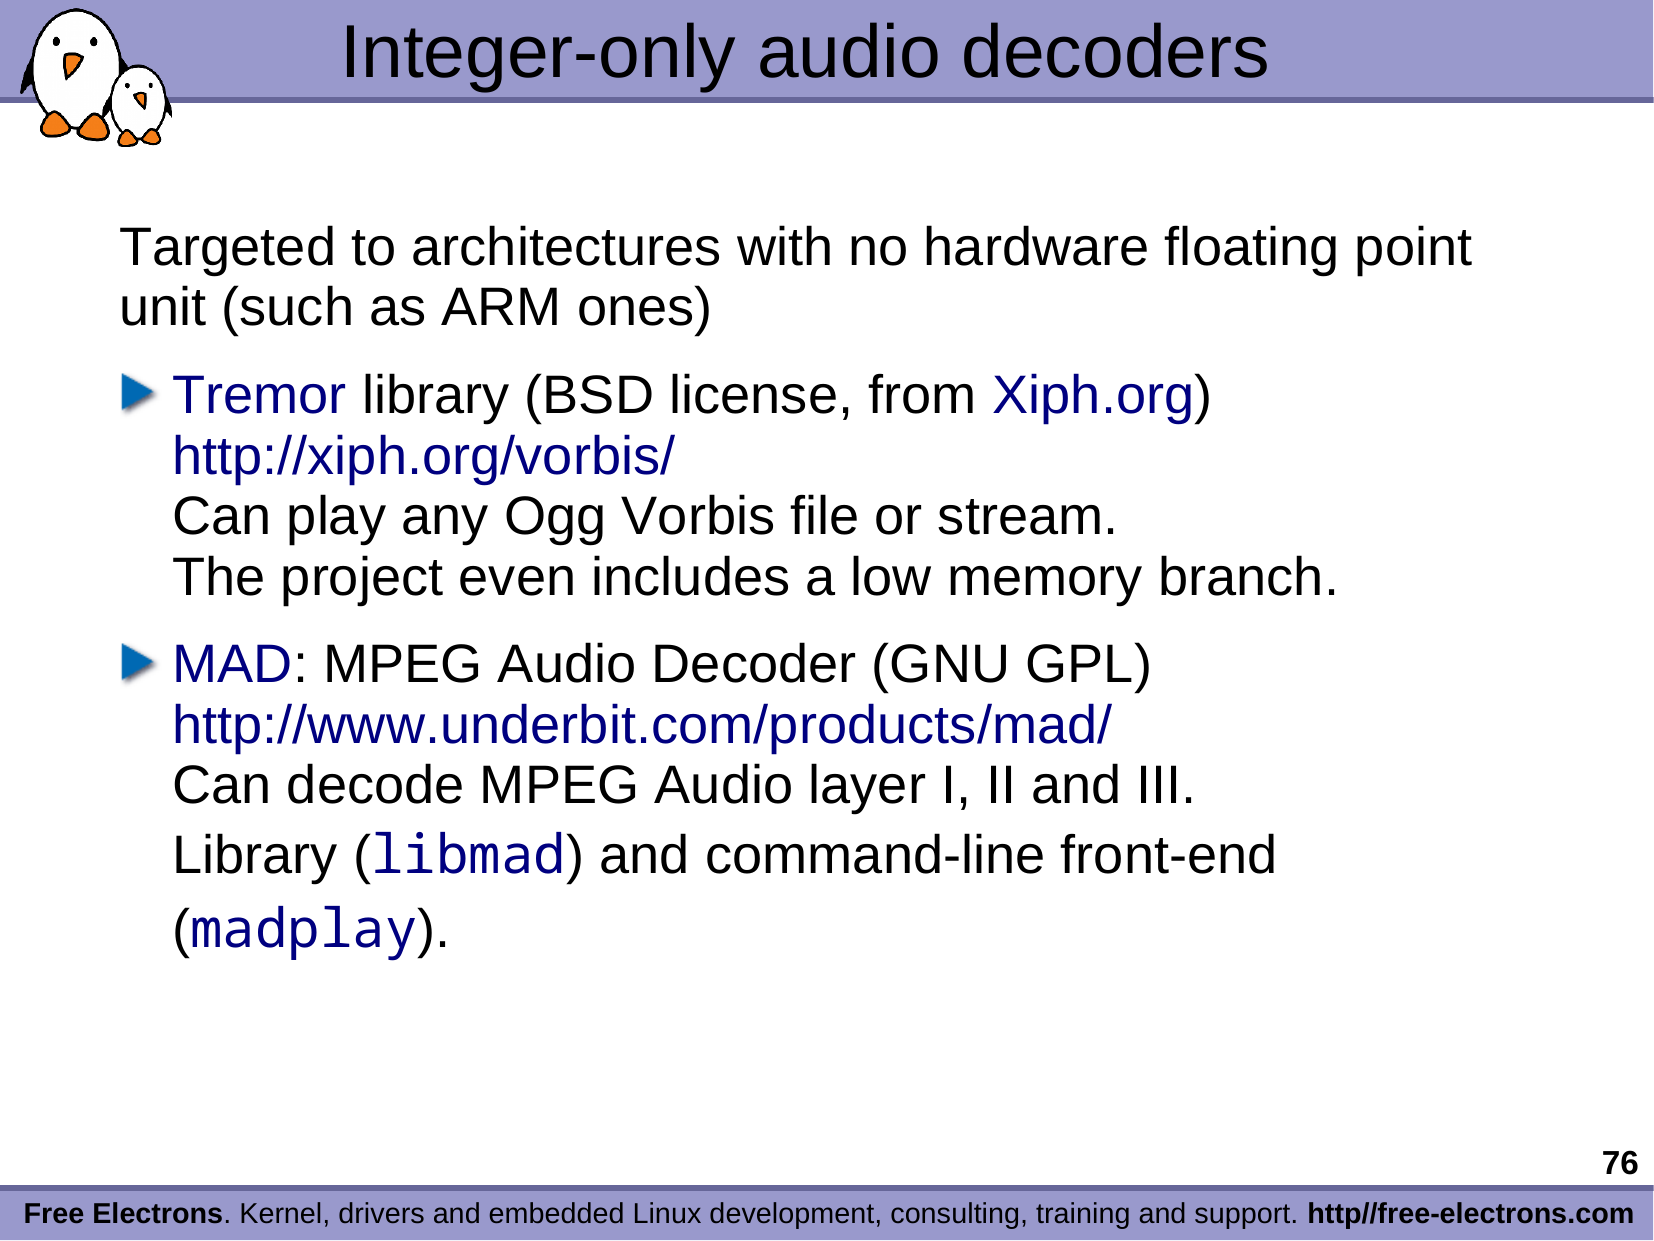

# Integer-only audio decoders
Targeted to architectures with no hardware floating point unit (such as ARM ones)
Tremor library (BSD license, from Xiph.org)
http://xiph.org/vorbis/
Can play any Ogg Vorbis file or stream.
The project even includes a low memory branch.
MAD: MPEG Audio Decoder (GNU GPL)
http://www.underbit.com/products/mad/
Can decode MPEG Audio layer I, II and III.
Library (libmad) and command-line front-end (madplay).